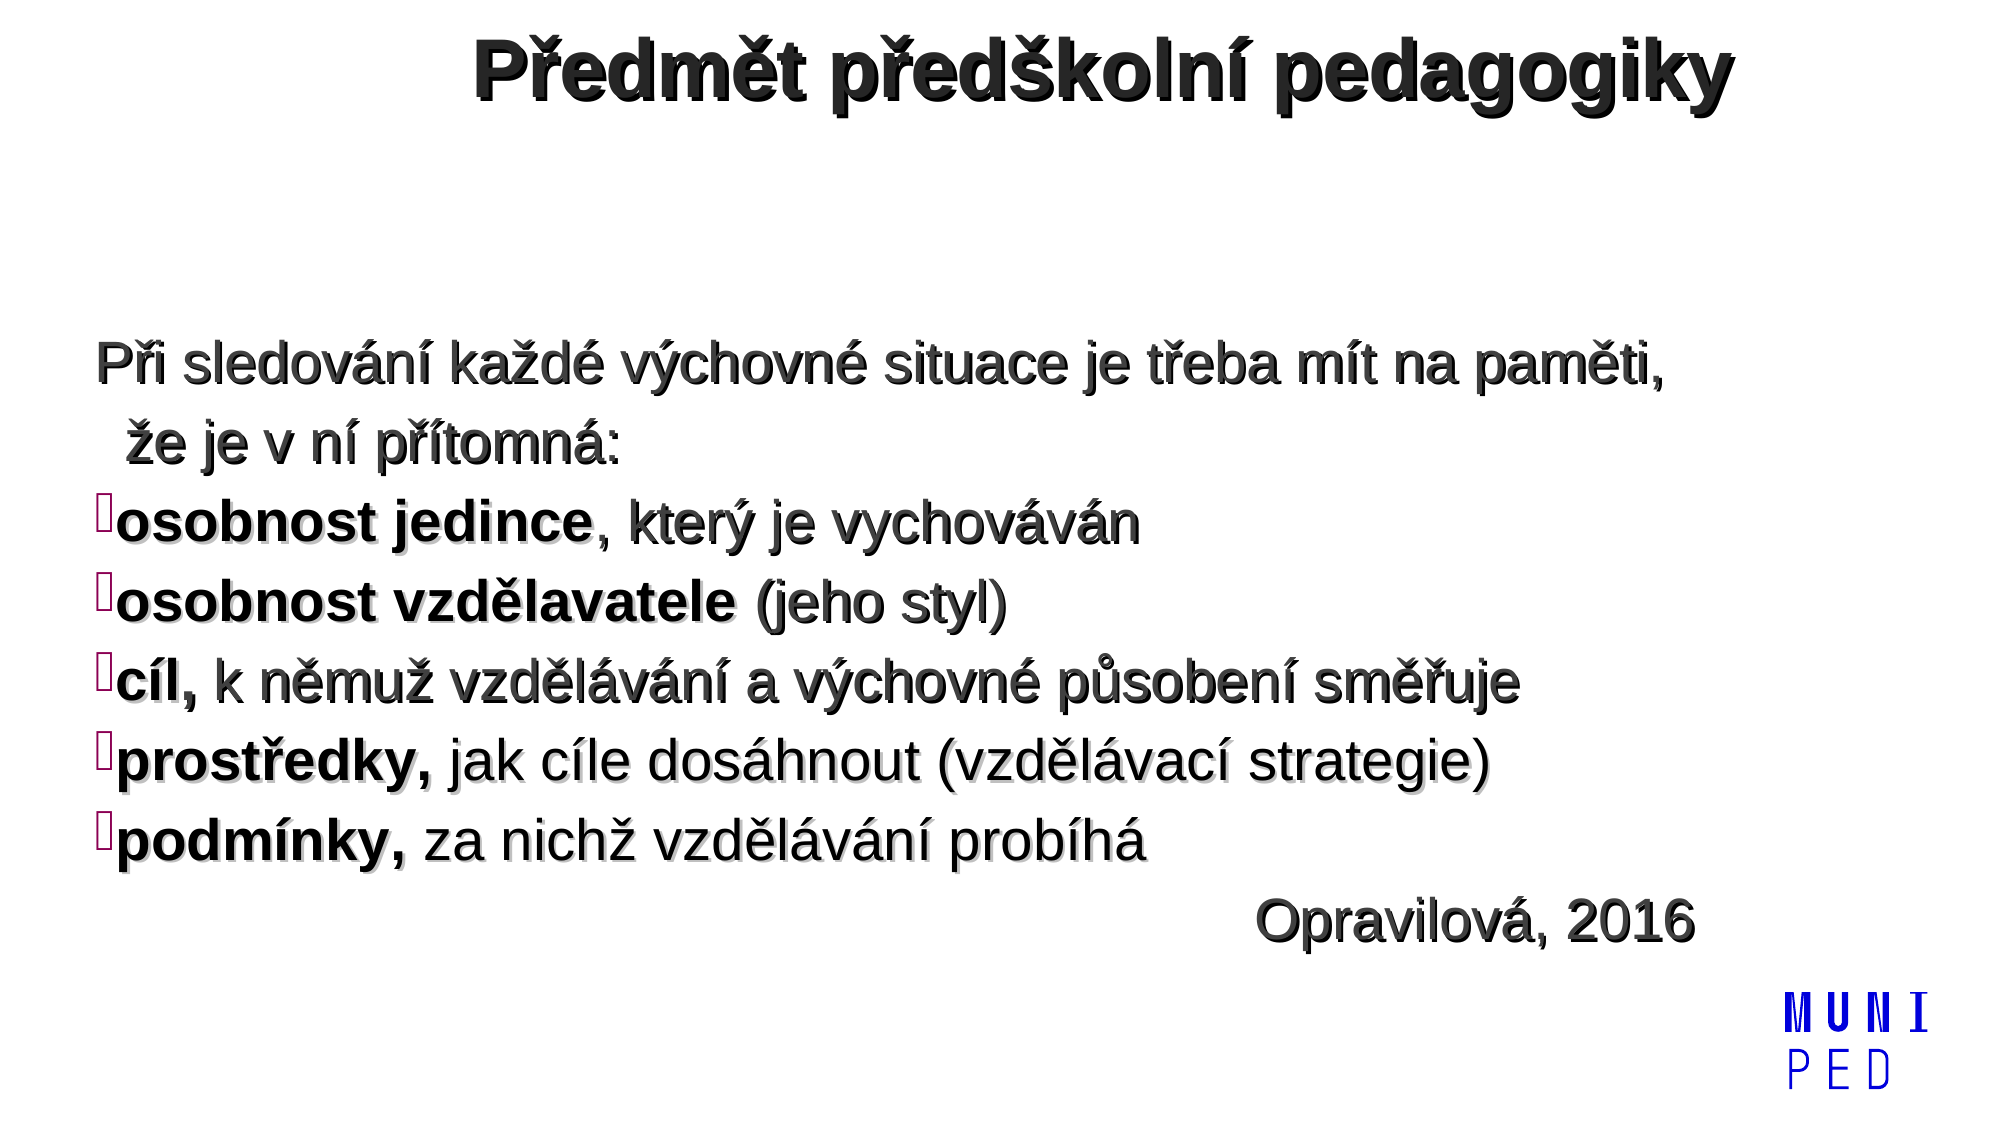

# Předmět předškolní pedagogiky
Při sledování každé výchovné situace je třeba mít na paměti, že je v ní přítomná:
osobnost jedince, který je vychováván
osobnost vzdělavatele (jeho styl)
cíl, k němuž vzdělávání a výchovné působení směřuje
prostředky, jak cíle dosáhnout (vzdělávací strategie)
podmínky, za nichž vzdělávání probíhá
Opravilová, 2016